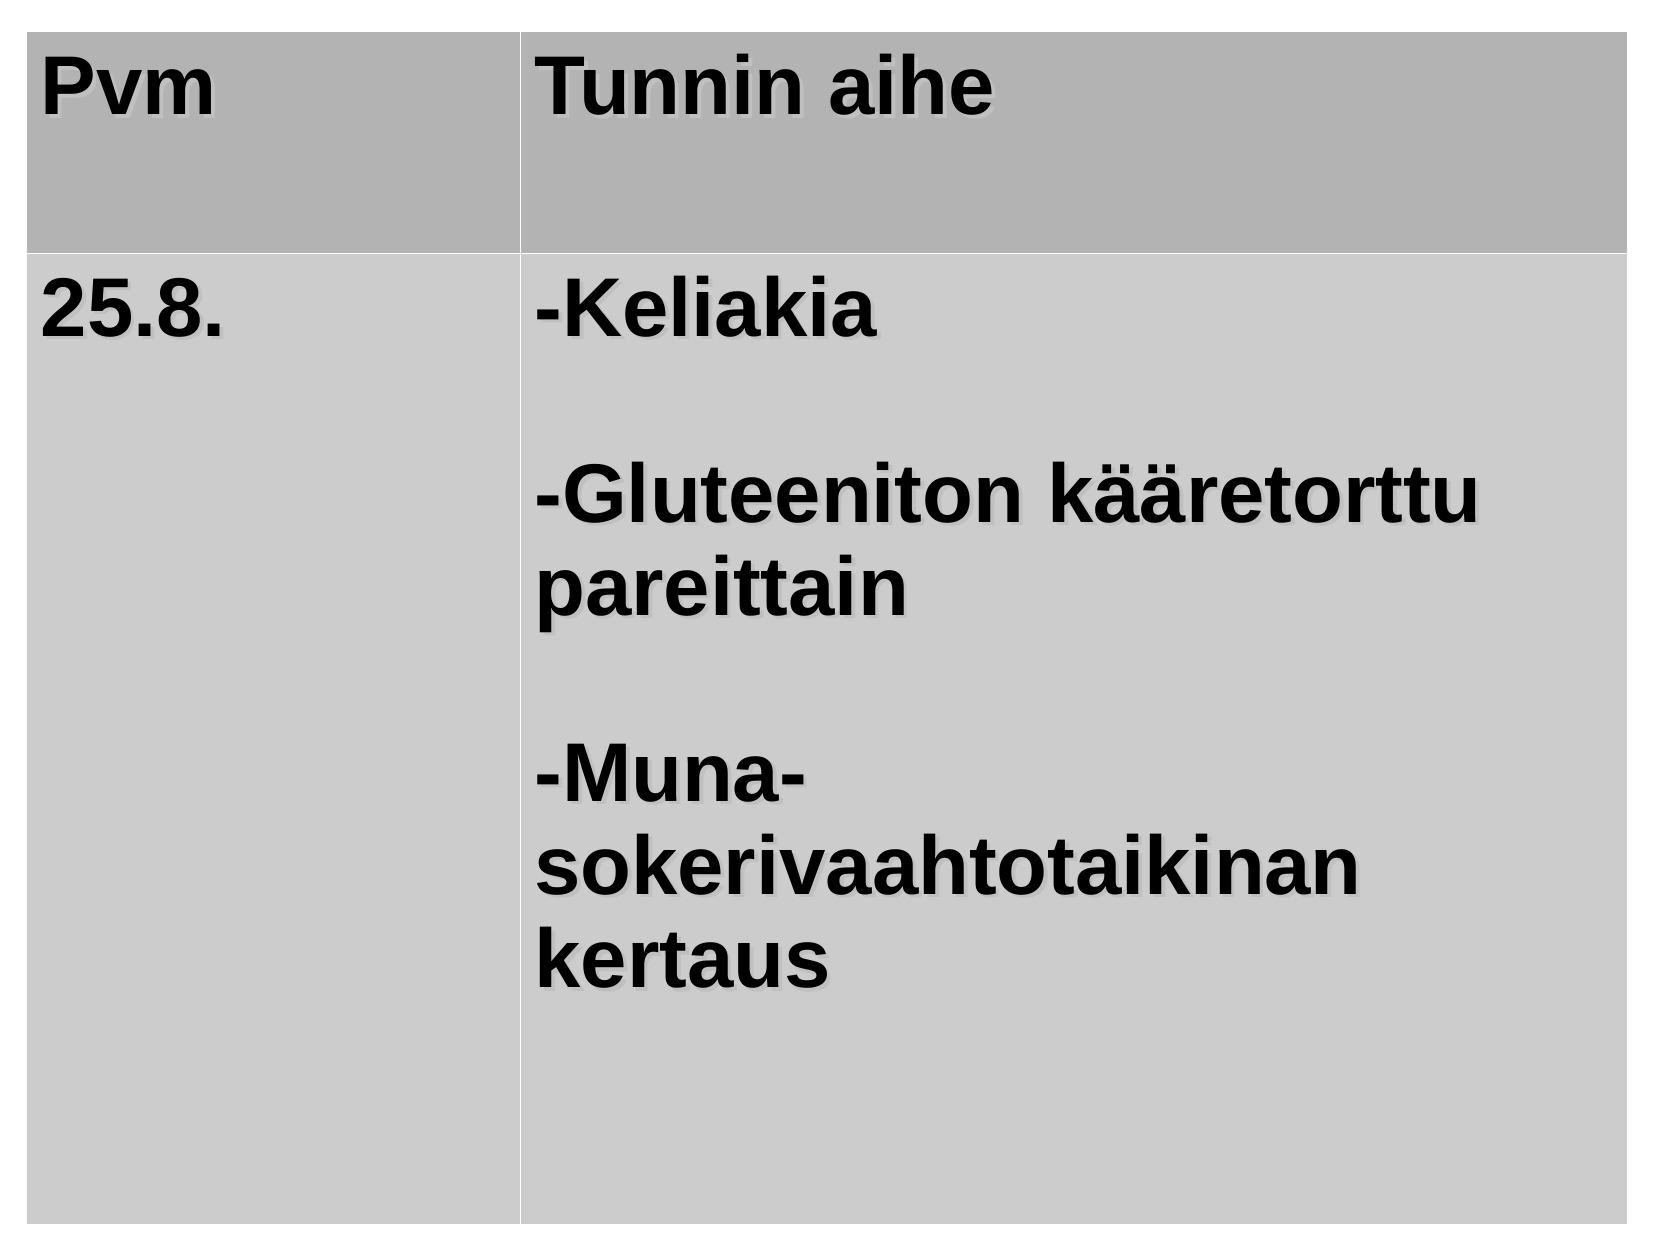

| Pvm | Tunnin aihe |
| --- | --- |
| 25.8. | -Keliakia -Gluteeniton kääretorttu pareittain -Muna-sokerivaahtotaikinan kertaus |
#